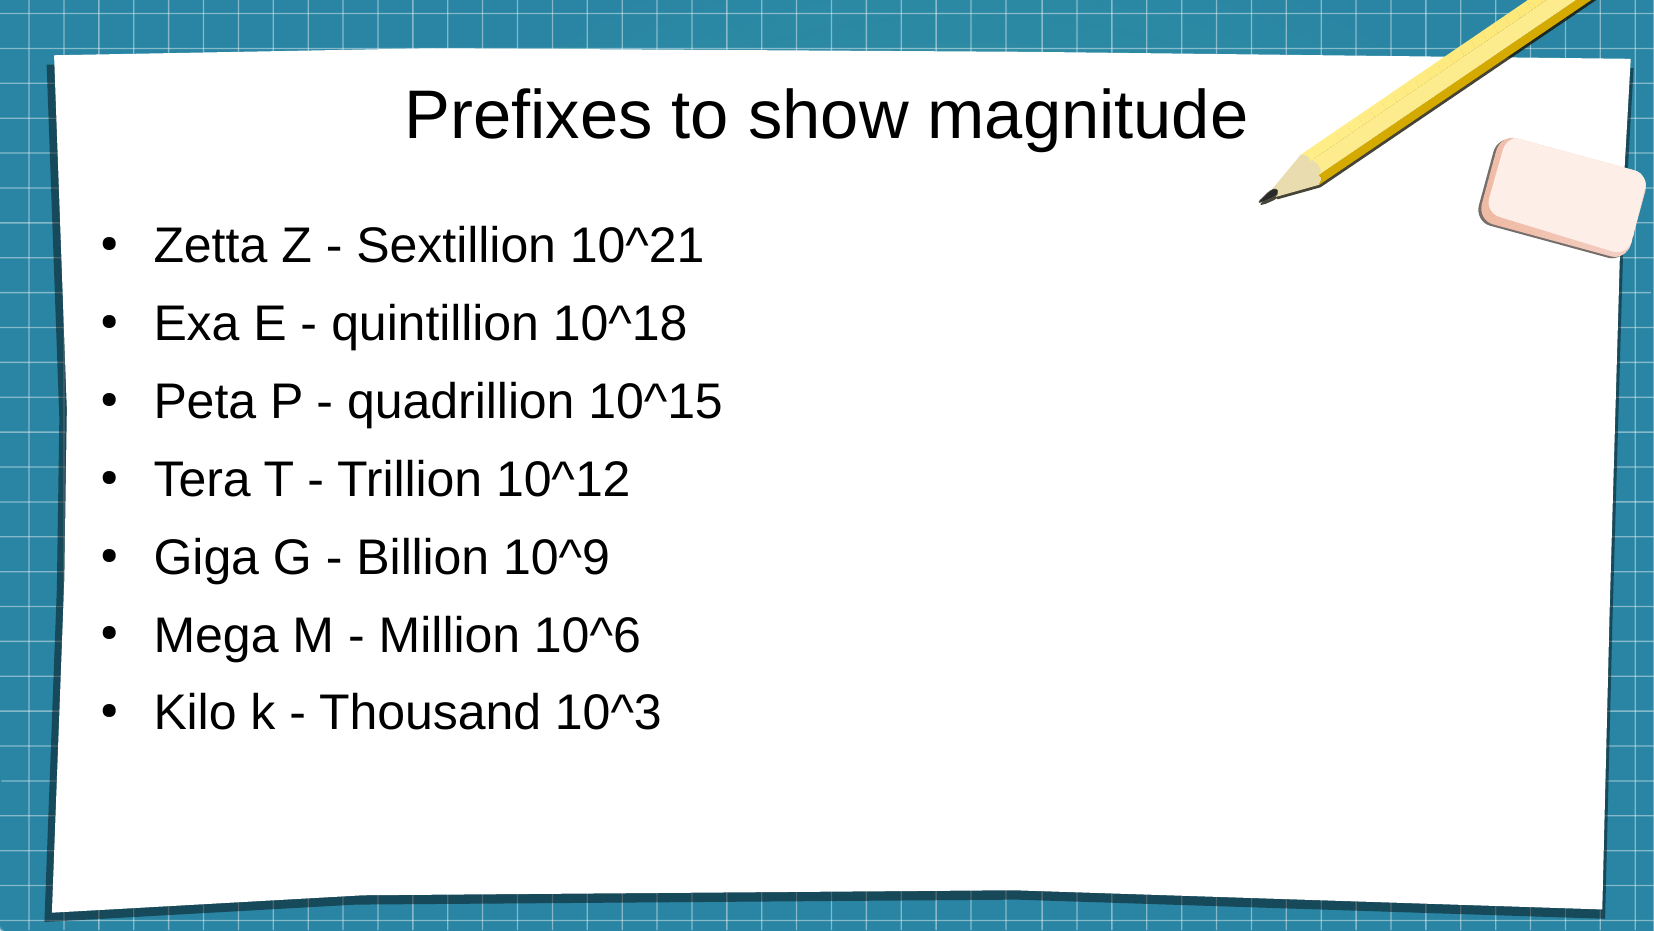

# Prefixes to show magnitude
Zetta Z - Sextillion 10^21
Exa E - quintillion 10^18
Peta P - quadrillion 10^15
Tera T - Trillion 10^12
Giga G - Billion 10^9
Mega M - Million 10^6
Kilo k - Thousand 10^3